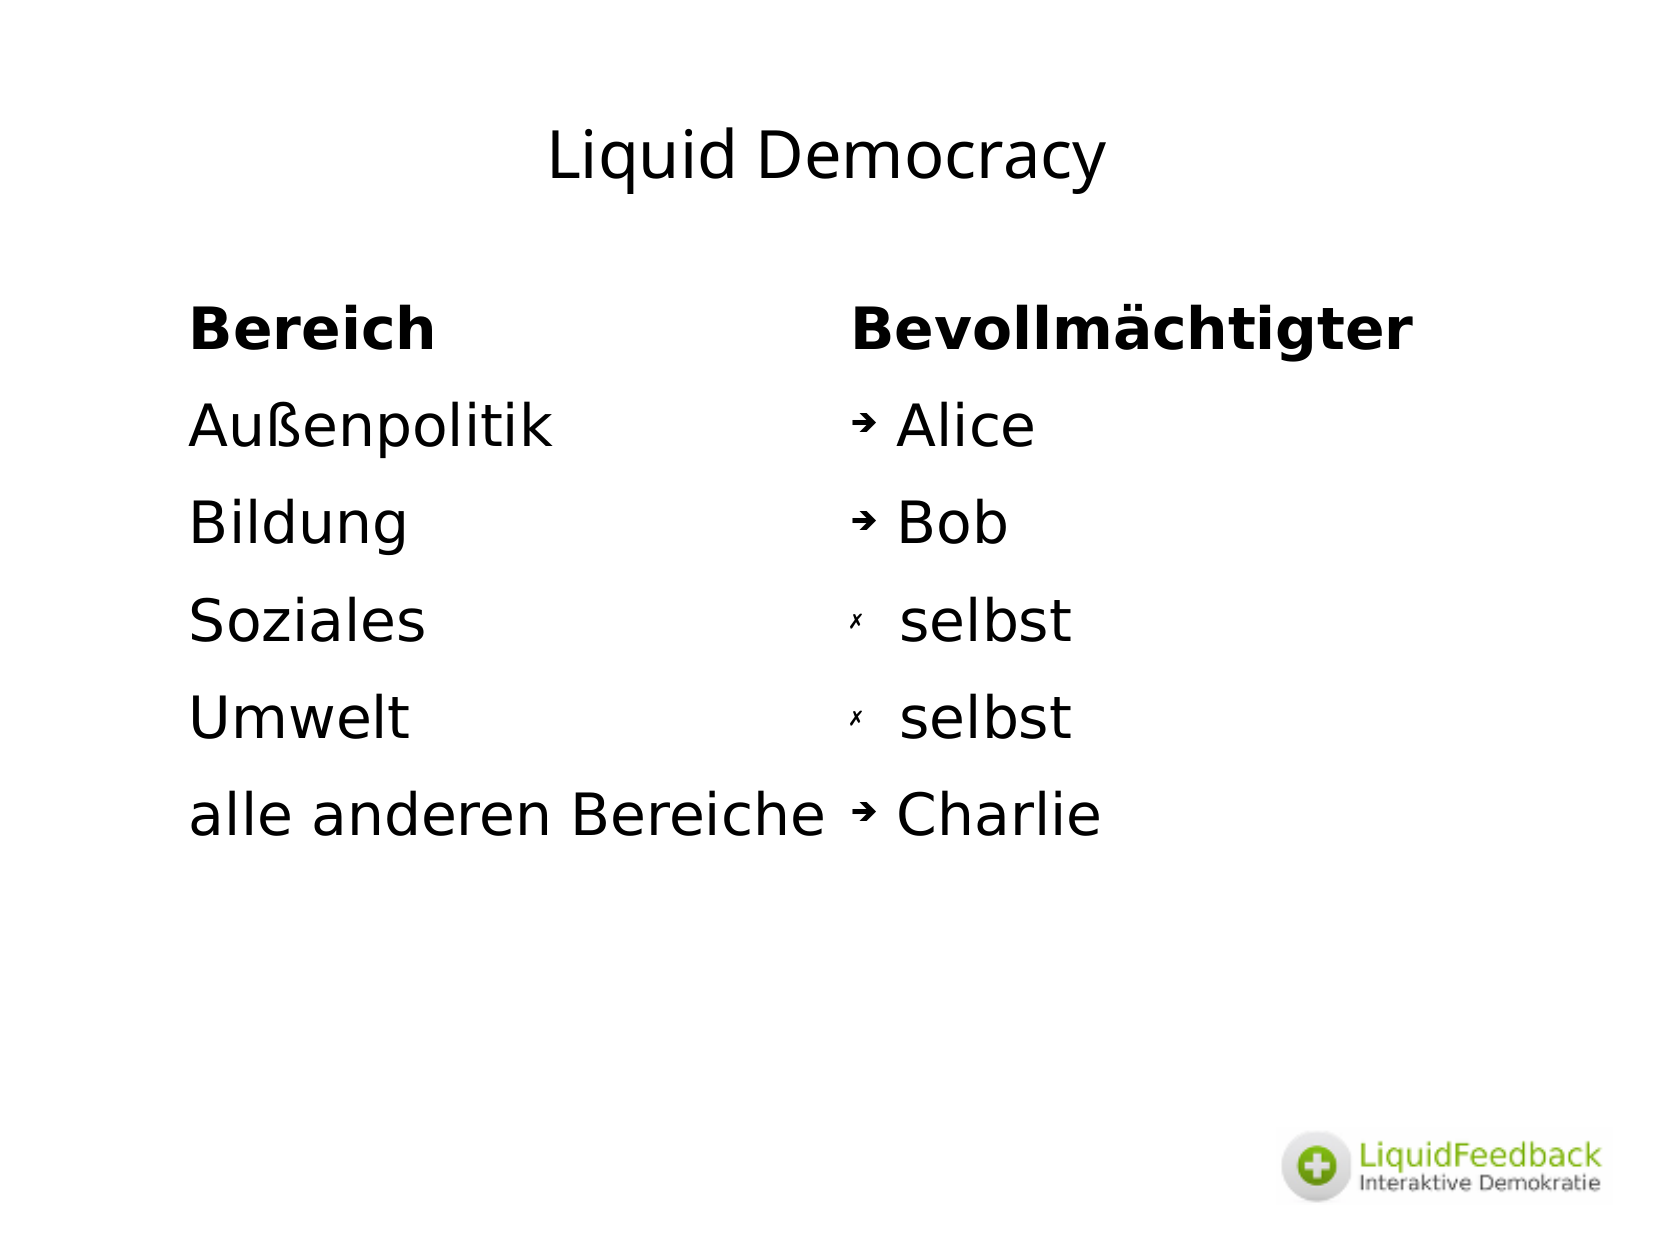

# Liquid Democracy
Bereich
Außenpolitik
Bildung
Soziales
Umwelt
alle anderen Bereiche
Bevollmächtigter
 Alice
 Bob
 selbst
 selbst
 Charlie